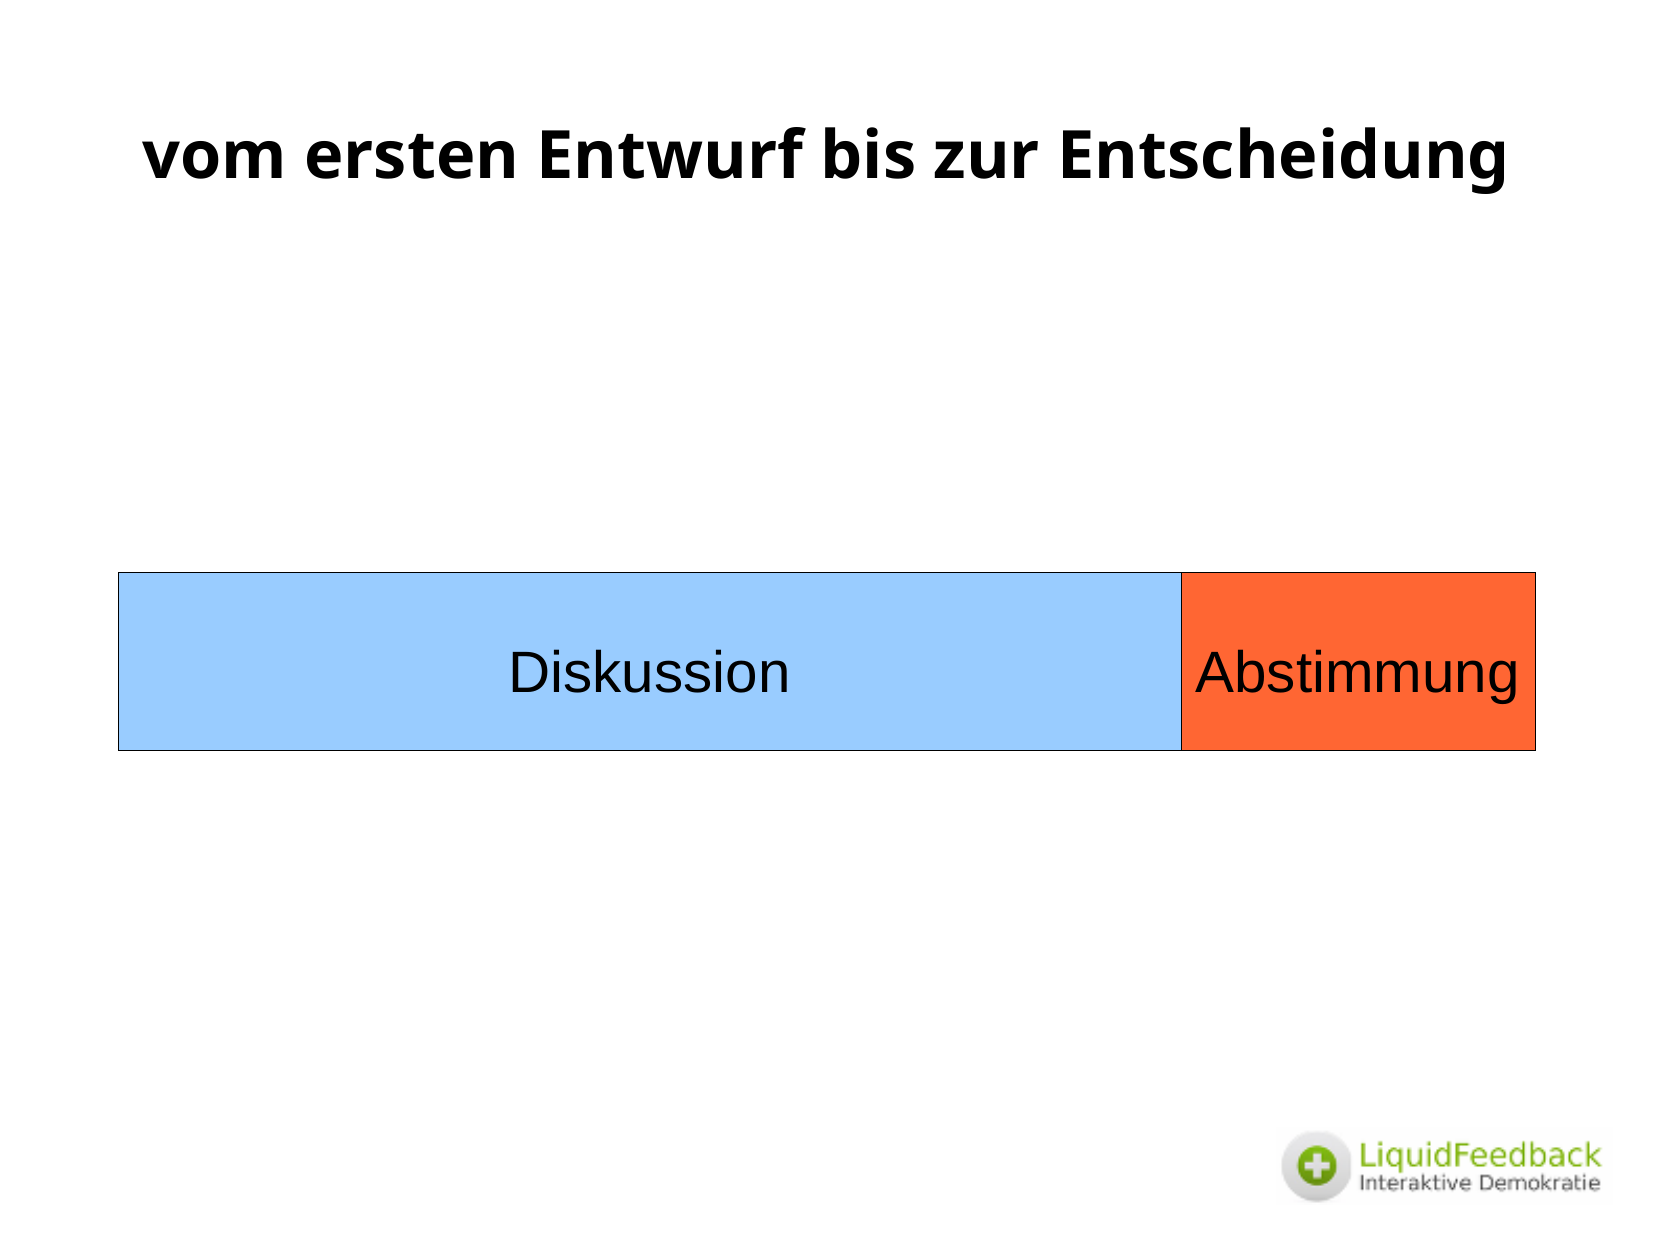

# vom ersten Entwurf bis zur Entscheidung
Diskussion
 Abstimmung